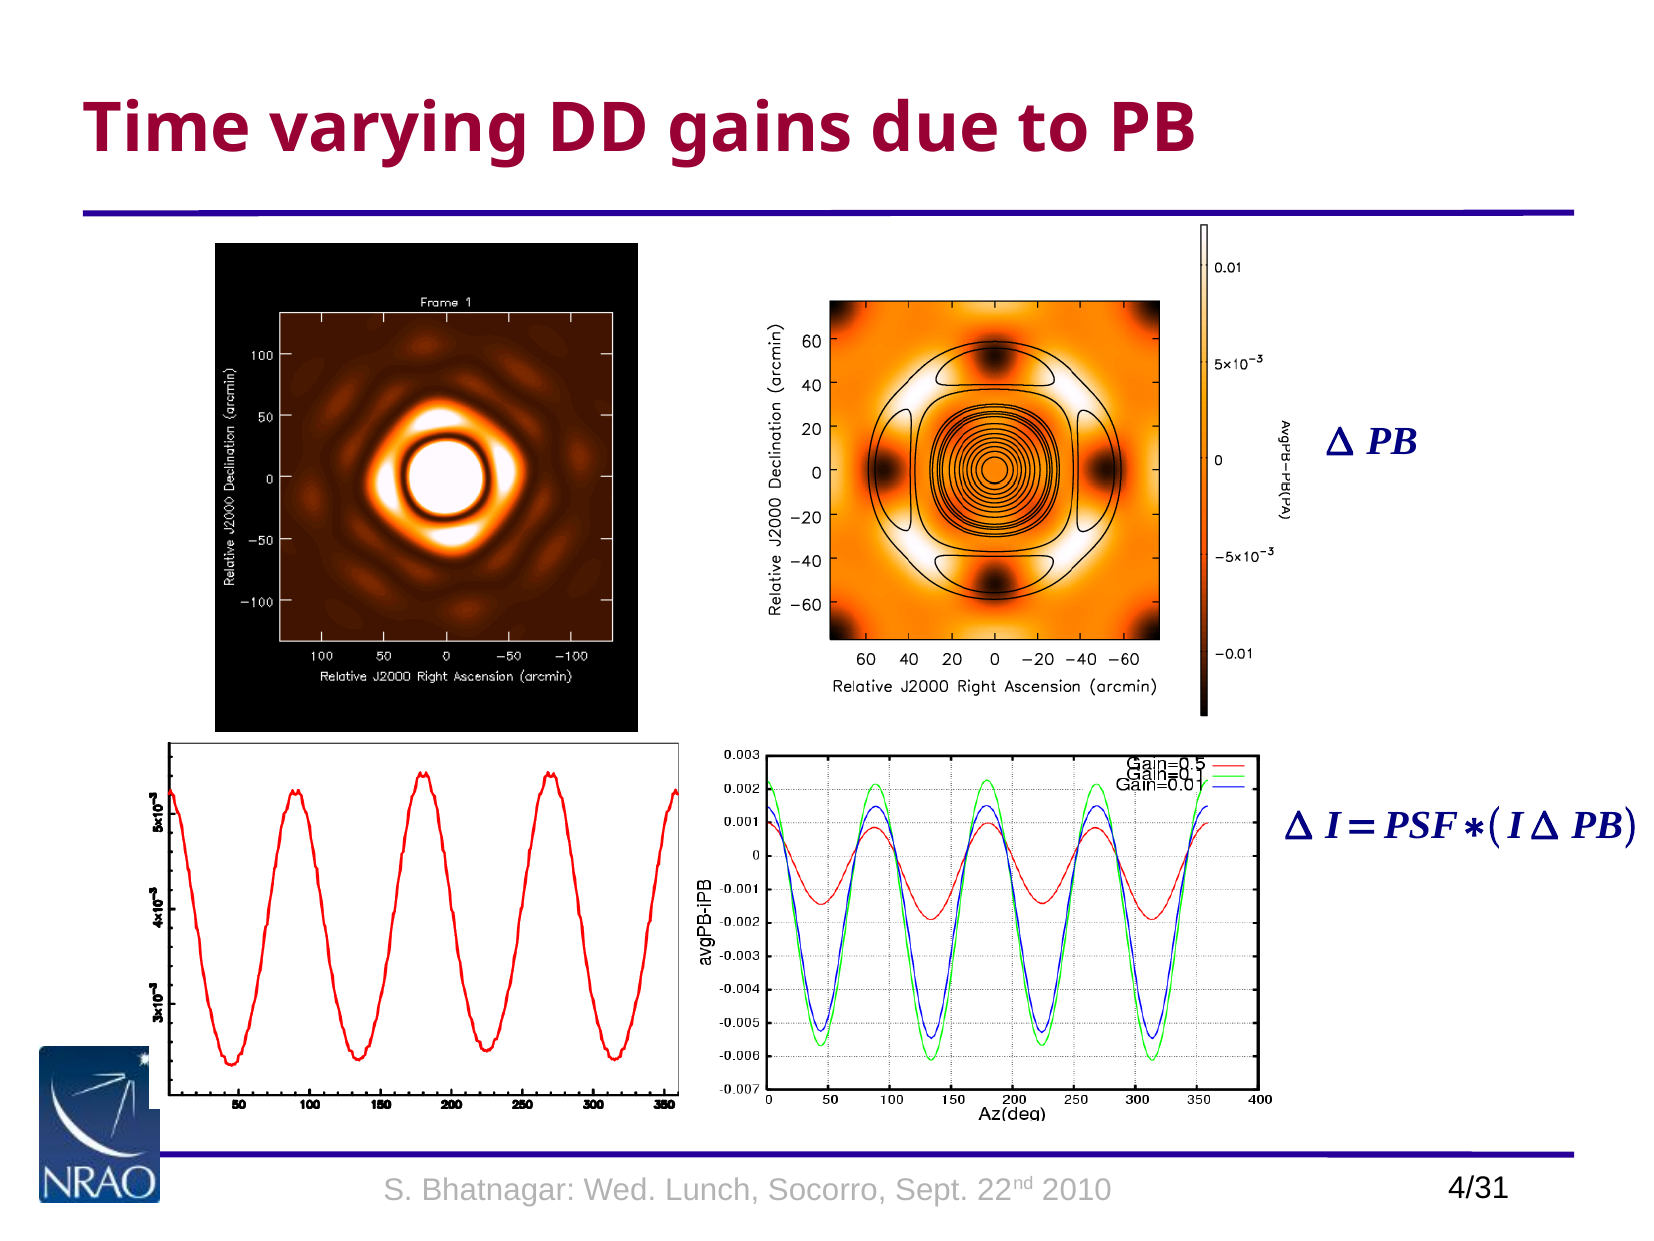

# Time varying DD gains due to PB